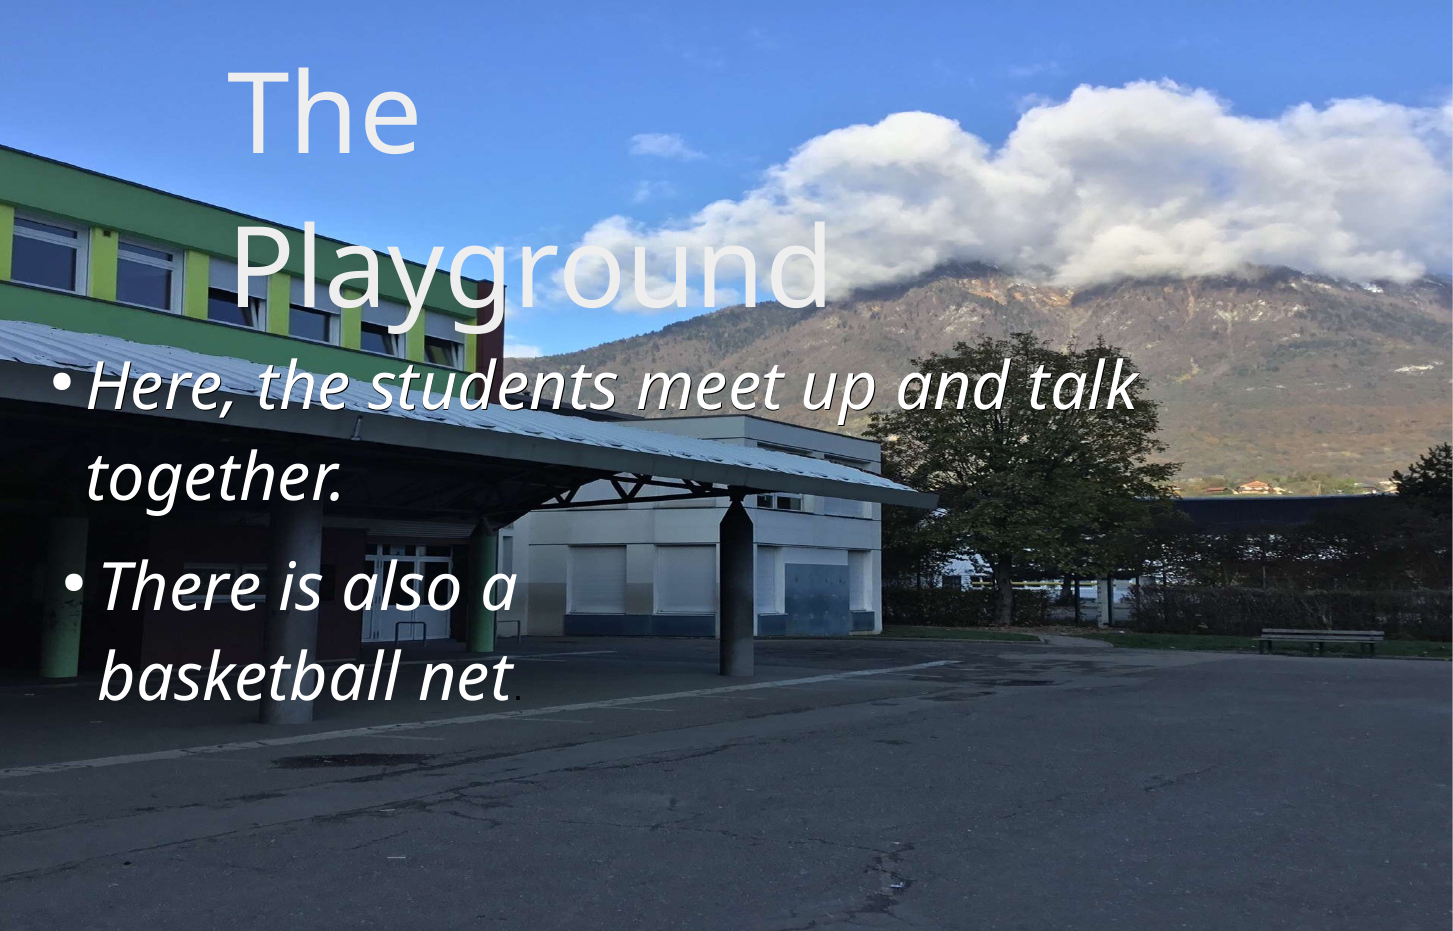

The Playground
Here, the students meet up and talk together.
There is also a basketball net.